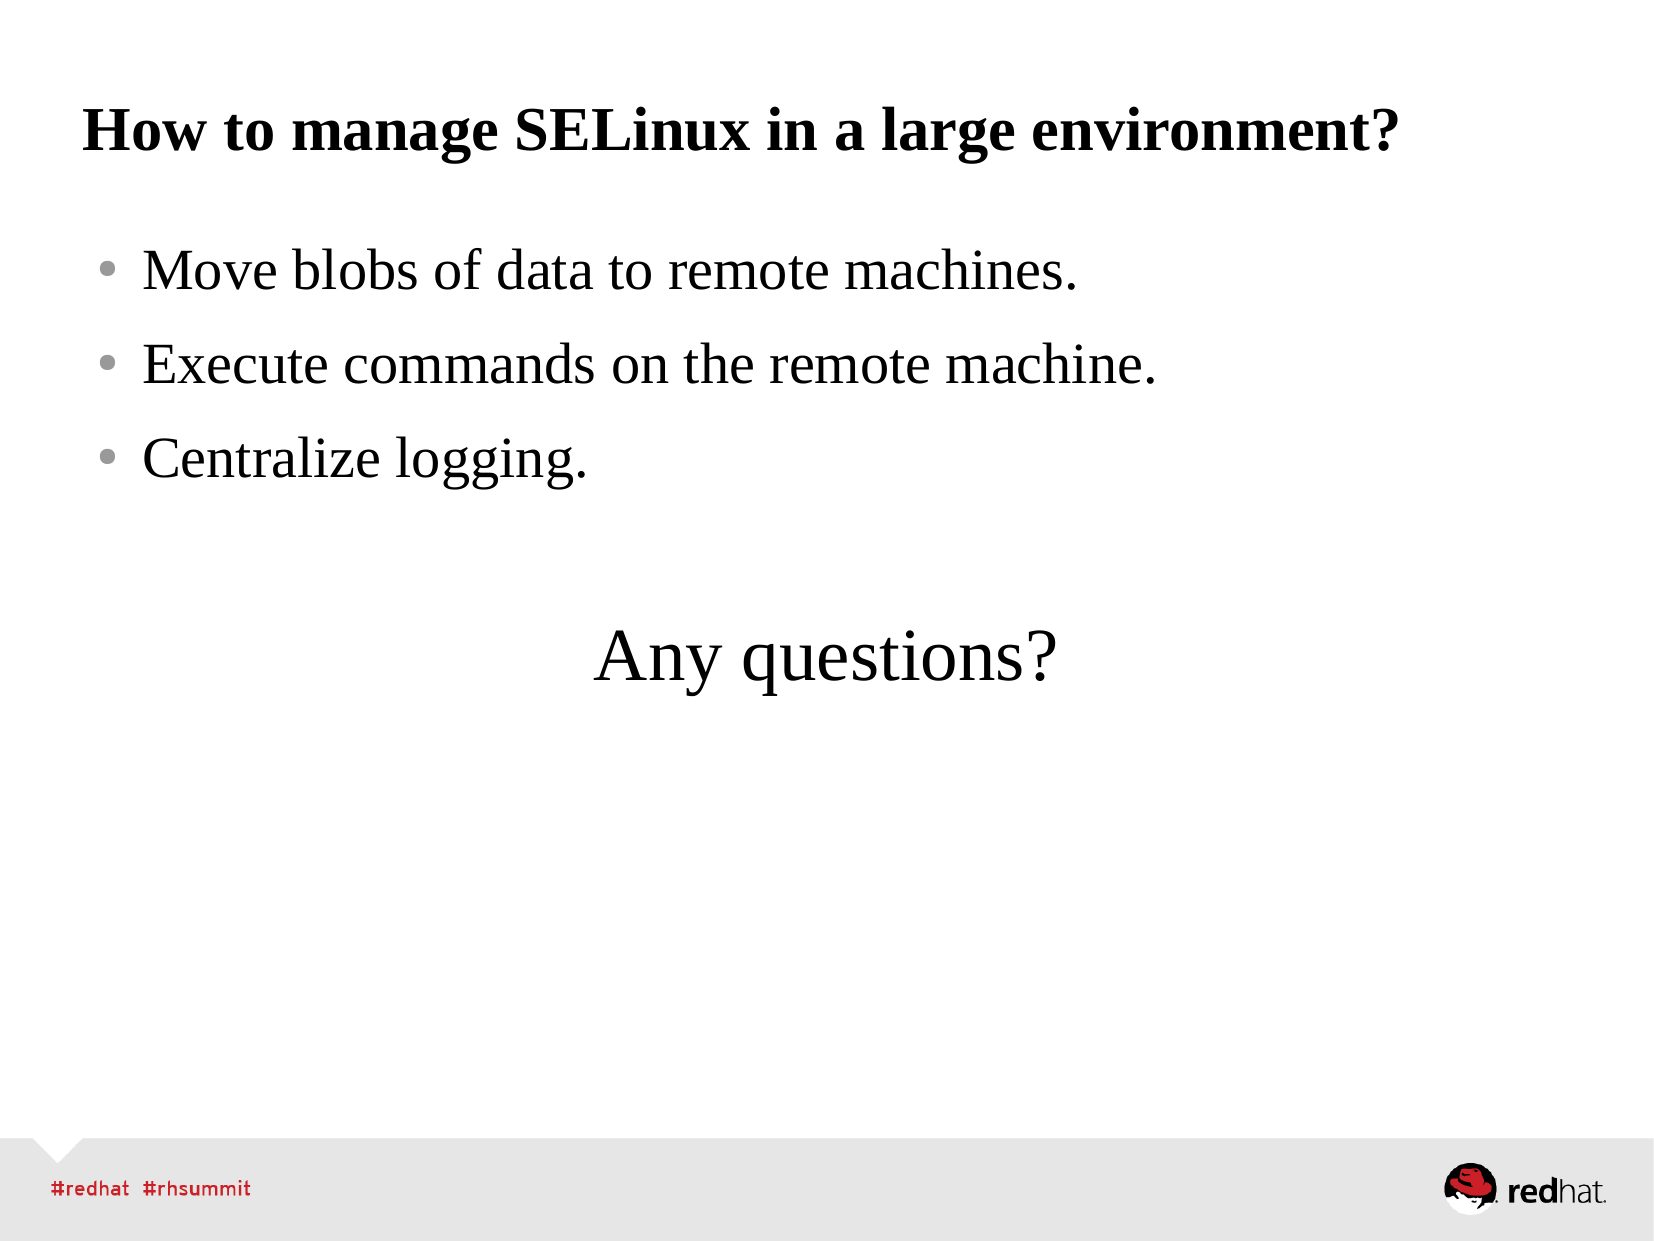

# How to manage SELinux in a large environment?
Move blobs of data to remote machines.
Execute commands on the remote machine.
Centralize logging.
Any questions?